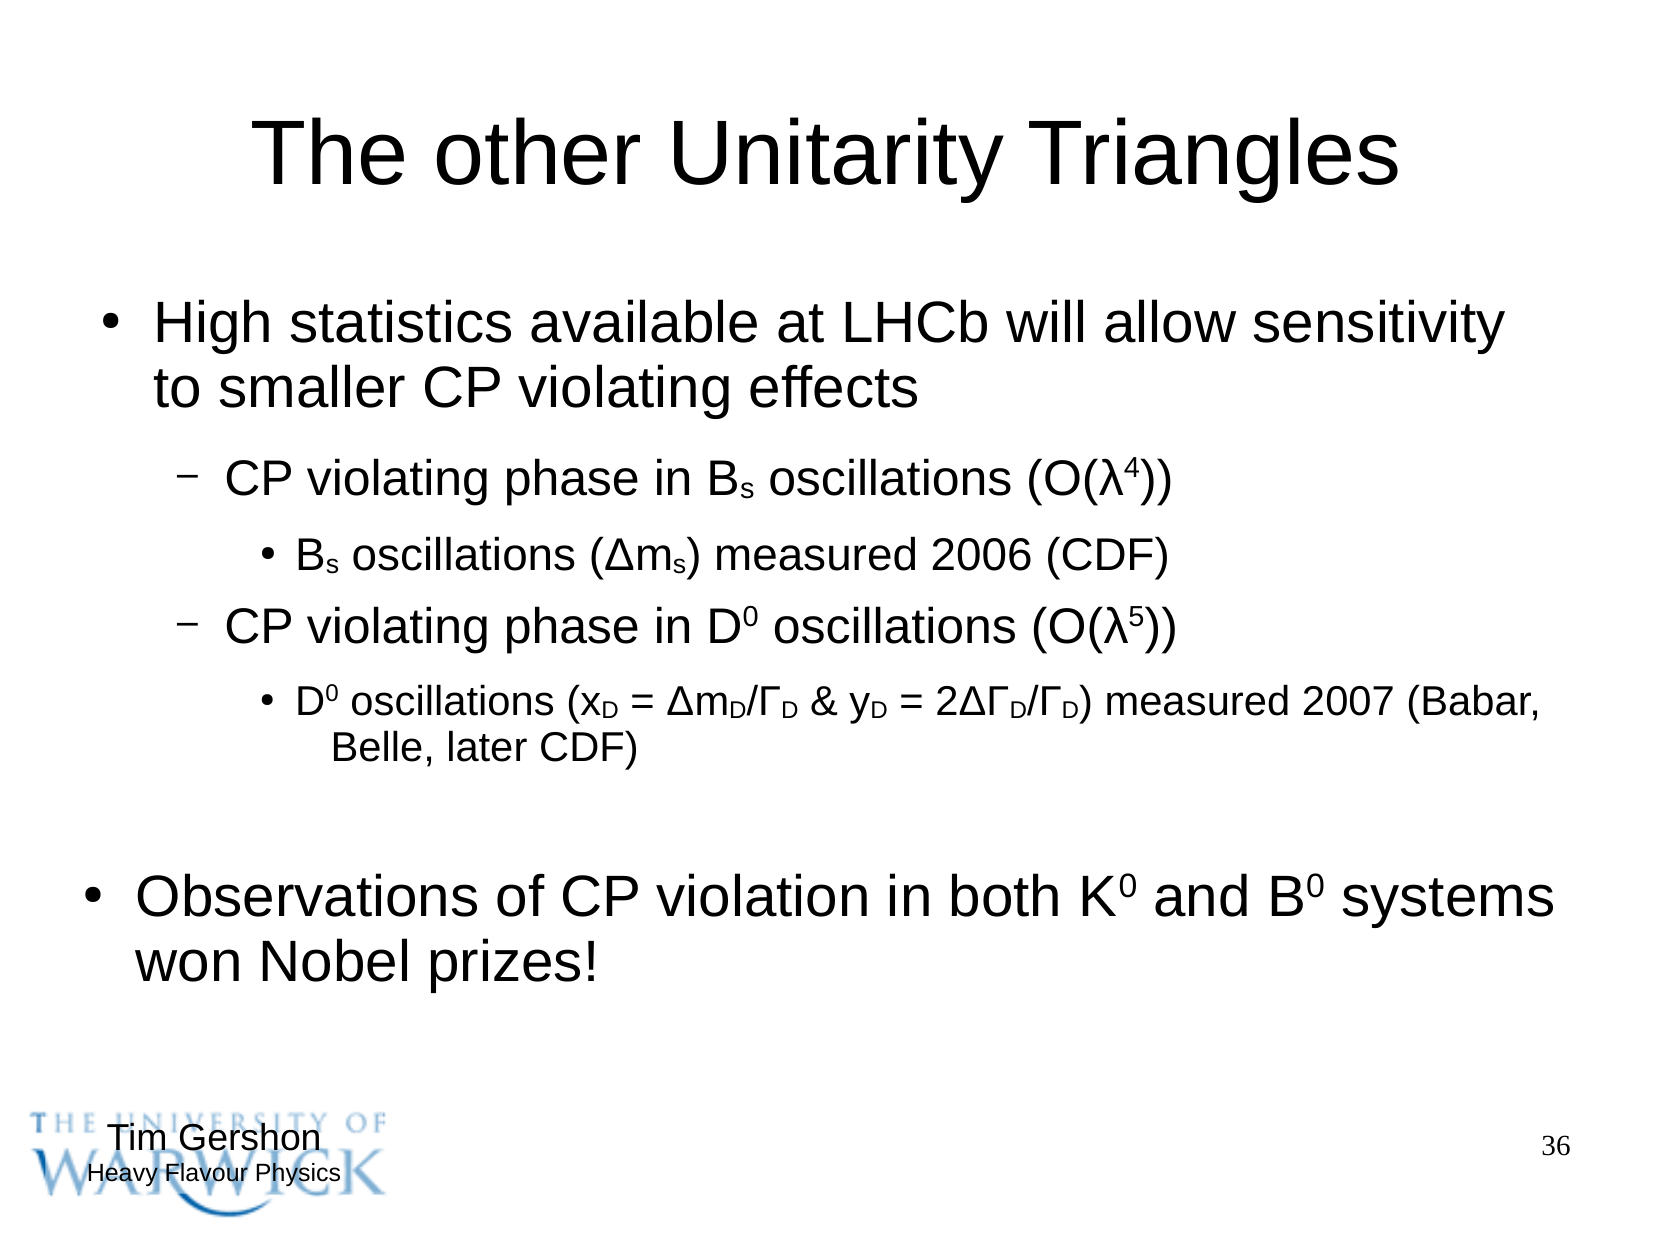

# The other Unitarity Triangles
High statistics available at LHCb will allow sensitivity to smaller CP violating effects
CP violating phase in Bs oscillations (O(λ4))
Bs oscillations (Δms) measured 2006 (CDF)
CP violating phase in D0 oscillations (O(λ5))
D0 oscillations (xD = ΔmD/ΓD & yD = 2ΔΓD/ΓD) measured 2007 (Babar, Belle, later CDF)
Observations of CP violation in both K0 and B0 systems won Nobel prizes!
Tim Gershon
Heavy Flavour Physics
36